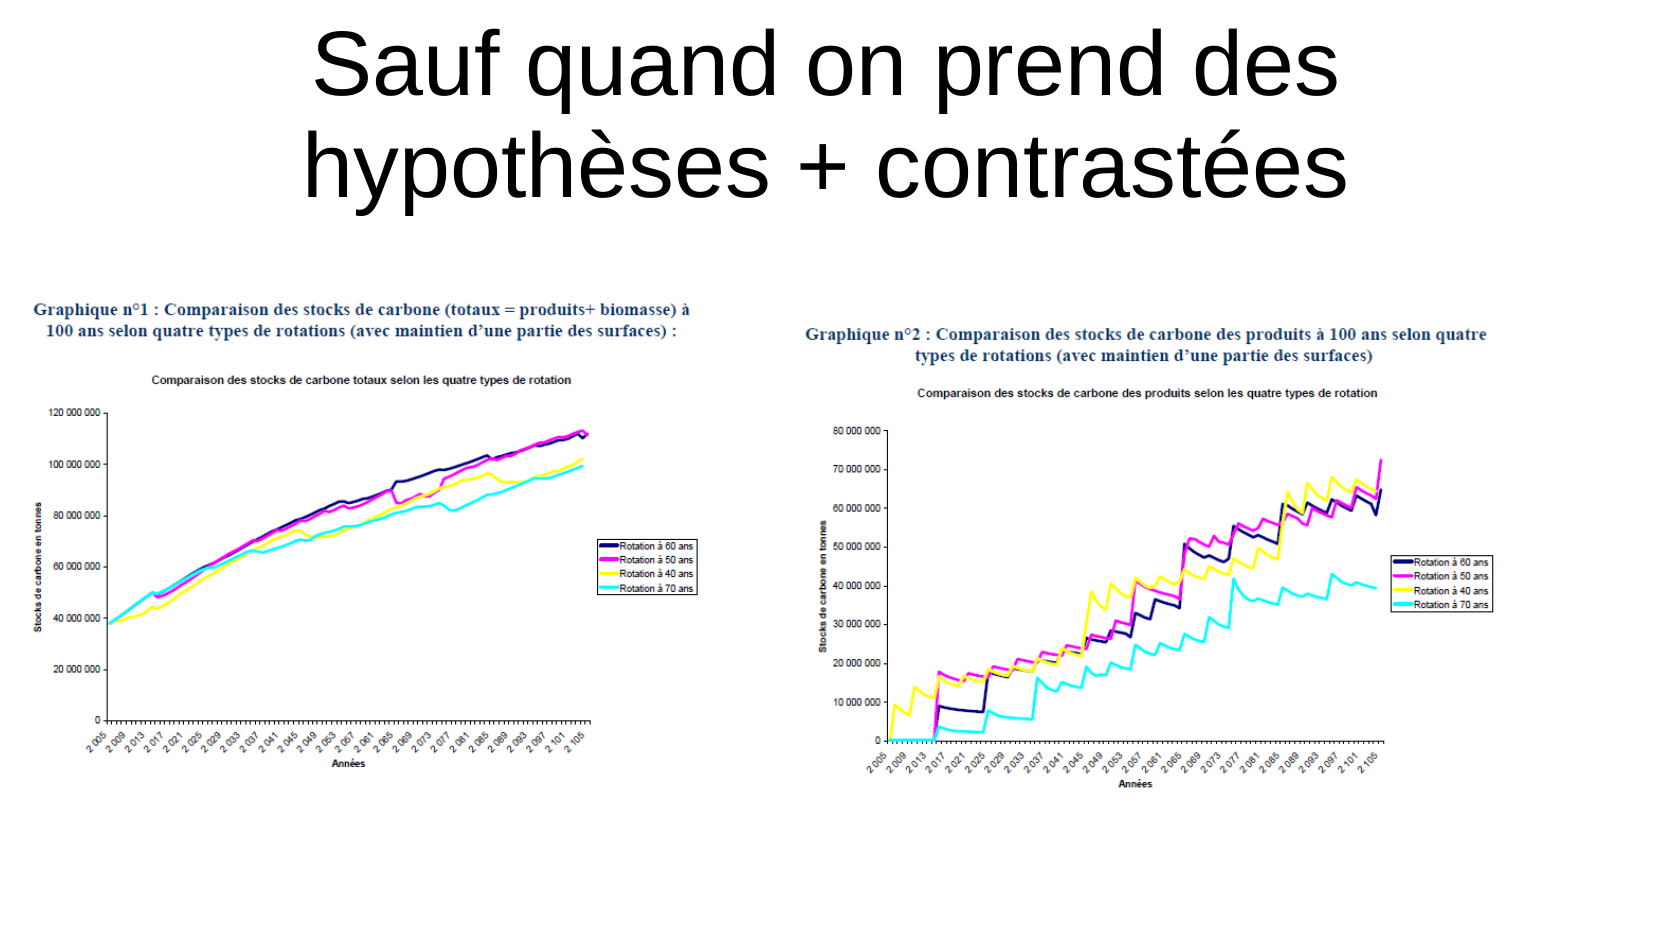

# Sauf quand on prend des hypothèses + contrastées